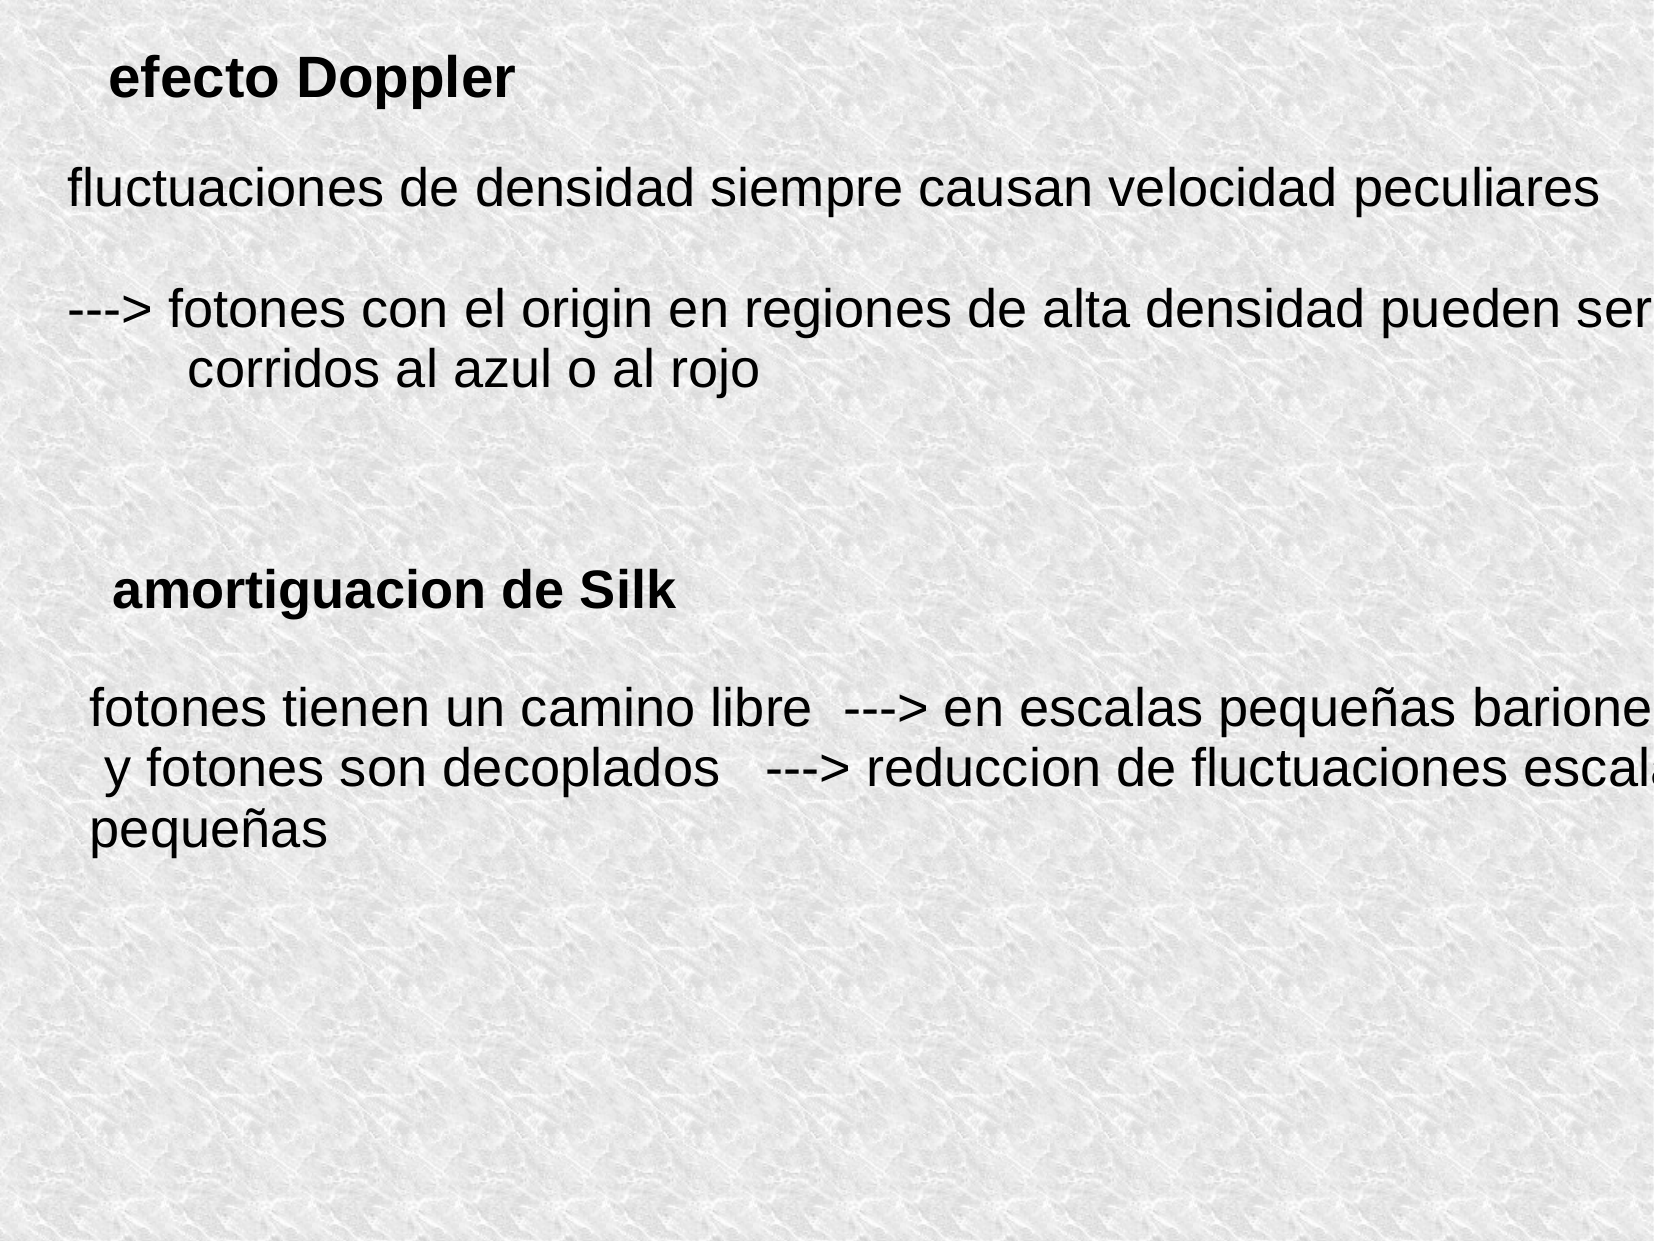

efecto Doppler
fluctuaciones de densidad siempre causan velocidad peculiares
---> fotones con el origin en regiones de alta densidad pueden ser
 corridos al azul o al rojo
amortiguacion de Silk
fotones tienen un camino libre ---> en escalas pequeñas bariones
 y fotones son decoplados ---> reduccion de fluctuaciones escalas
pequeñas